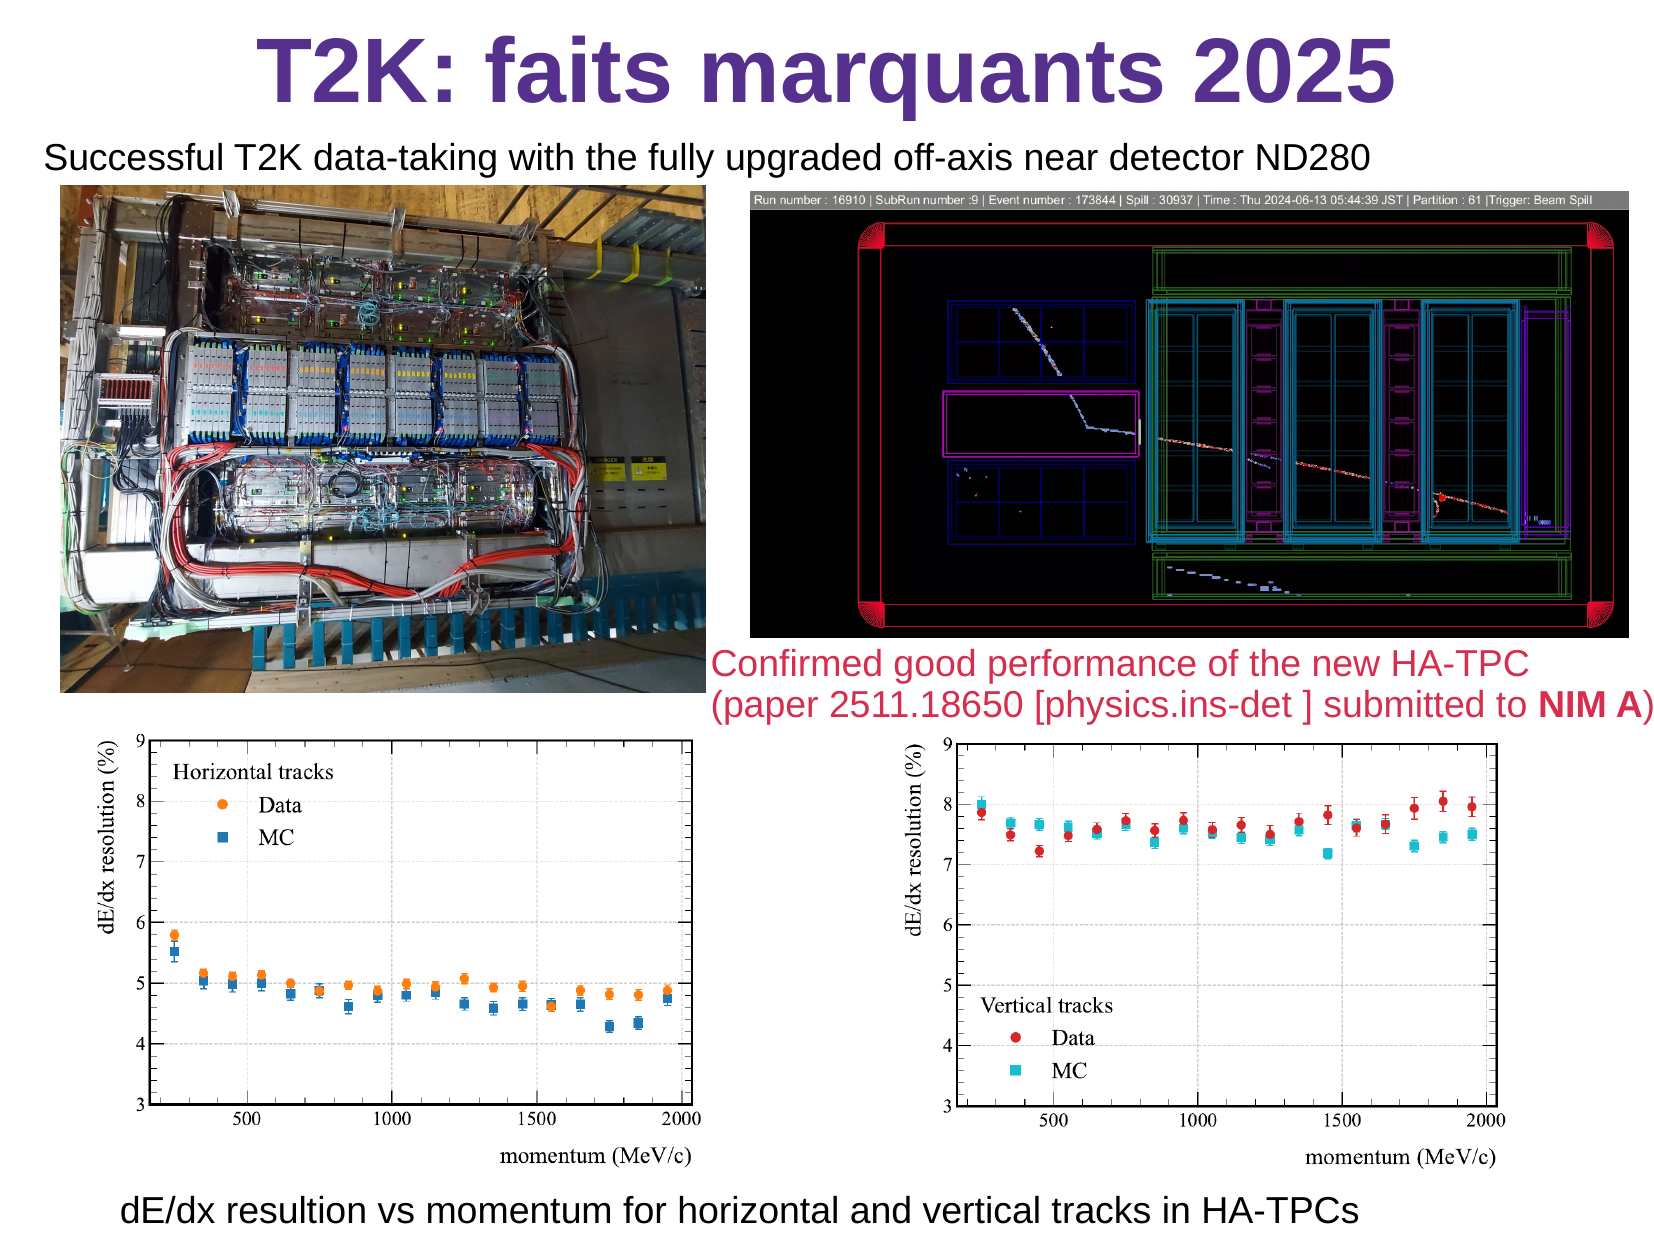

# T2K: faits marquants 2025
Successful T2K data-taking with the fully upgraded off-axis near detector ND280
Confirmed good performance of the new HA-TPC
(paper 2511.18650 [physics.ins-det ] submitted to NIM A)
dE/dx resultion vs momentum for horizontal and vertical tracks in HA-TPCs